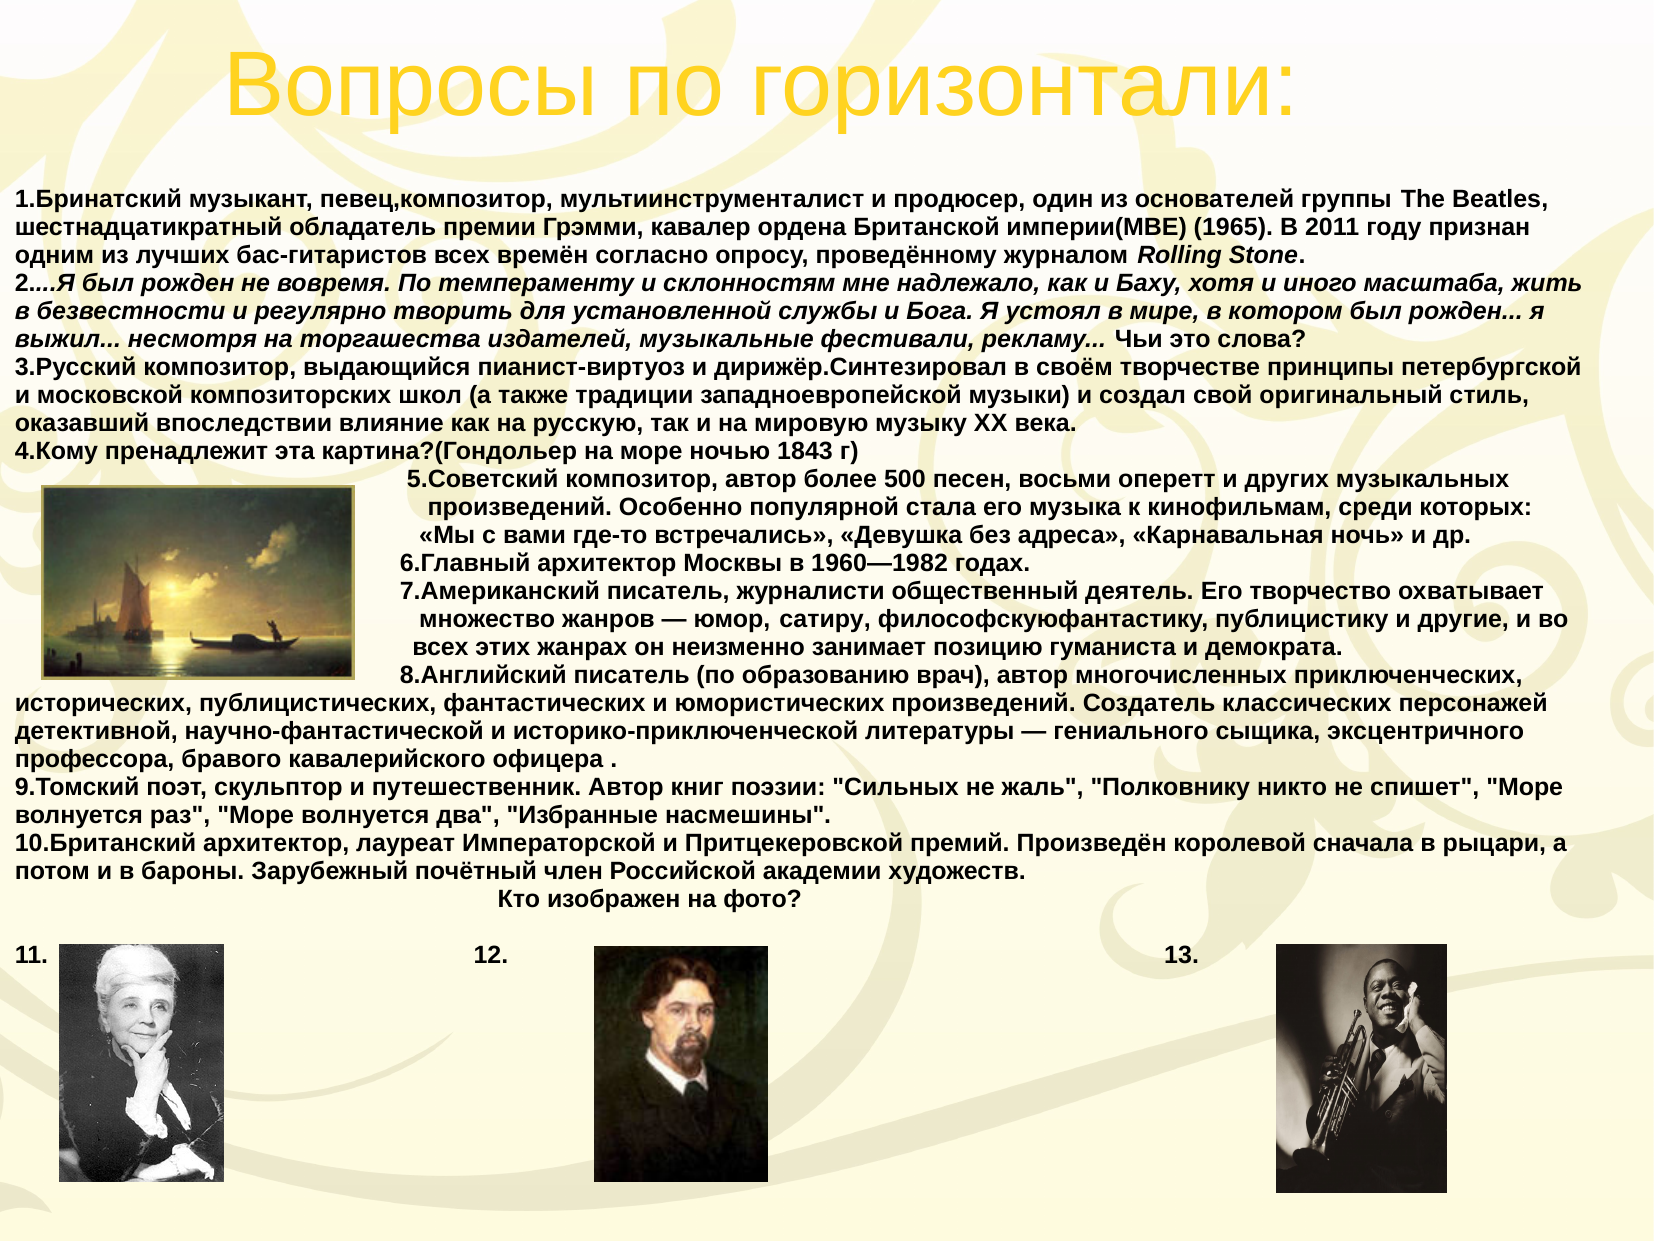

# Вопросы по горизонтали:
1.Бринатский музыкант, певец,композитор, мультиинструменталист и продюсер, один из основателей группы The Beatles, шестнадцатикратный обладатель премии Грэмми, кавалер ордена Британской империи(МВЕ) (1965). В 2011 году признан одним из лучших бас-гитаристов всех времён согласно опросу, проведённому журналом Rolling Stone.
2....Я был рожден не вовремя. По темпераменту и склонностям мне надлежало, как и Баху, хотя и иного масштаба, жить в безвестности и регулярно творить для установленной службы и Бога. Я устоял в мире, в котором был рожден... я выжил... несмотря на торгашества издателей, музыкальные фестивали, рекламу... Чьи это слова?
3.Русский композитор, выдающийся пианист-виртуоз и дирижёр.Синтезировал в своём творчестве принципы петербургской и московской композиторских школ (а также традиции западноевропейской музыки) и создал свой оригинальный стиль, оказавший впоследствии влияние как на русскую, так и на мировую музыку XX века.
4.Кому пренадлежит эта картина?(Гондольер на море ночью 1843 г)
 5.Советский композитор, автор более 500 песен, восьми оперетт и других музыкальных
 произведений. Особенно популярной стала его музыка к кинофильмам, среди которых: «Мы с вами где-то встречались», «Девушка без адреса», «Карнавальная ночь» и др.
 6.Главный архитектор Москвы в 1960—1982 годах.
 7.Американский писатель, журналисти общественный деятель. Его творчество охватывает множество жанров — юмор, сатиру, философскуюфантастику, публицистику и другие, и во всех этих жанрах он неизменно занимает позицию гуманиста и демократа.
 8.Английский писатель (по образованию врач), автор многочисленных приключенческих, исторических, публицистических, фантастических и юмористических произведений. Создатель классических персонажей детективной, научно-фантастической и историко-приключенческой литературы — гениального сыщика, эксцентричного профессора, бравого кавалерийского офицера .
9.Томский поэт, скульптор и путешественник. Автор книг поэзии: "Сильных не жаль", "Полковнику никто не спишет", "Море волнуется раз", "Море волнуется два", "Избранные насмешины".
10.Британский архитектор, лауреат Императорской и Притцекеровской премий. Произведён королевой сначала в рыцари, а потом и в бароны. Зарубежный почётный член Российской академии художеств.
 Кто изображен на фото?
11. 12. 13.